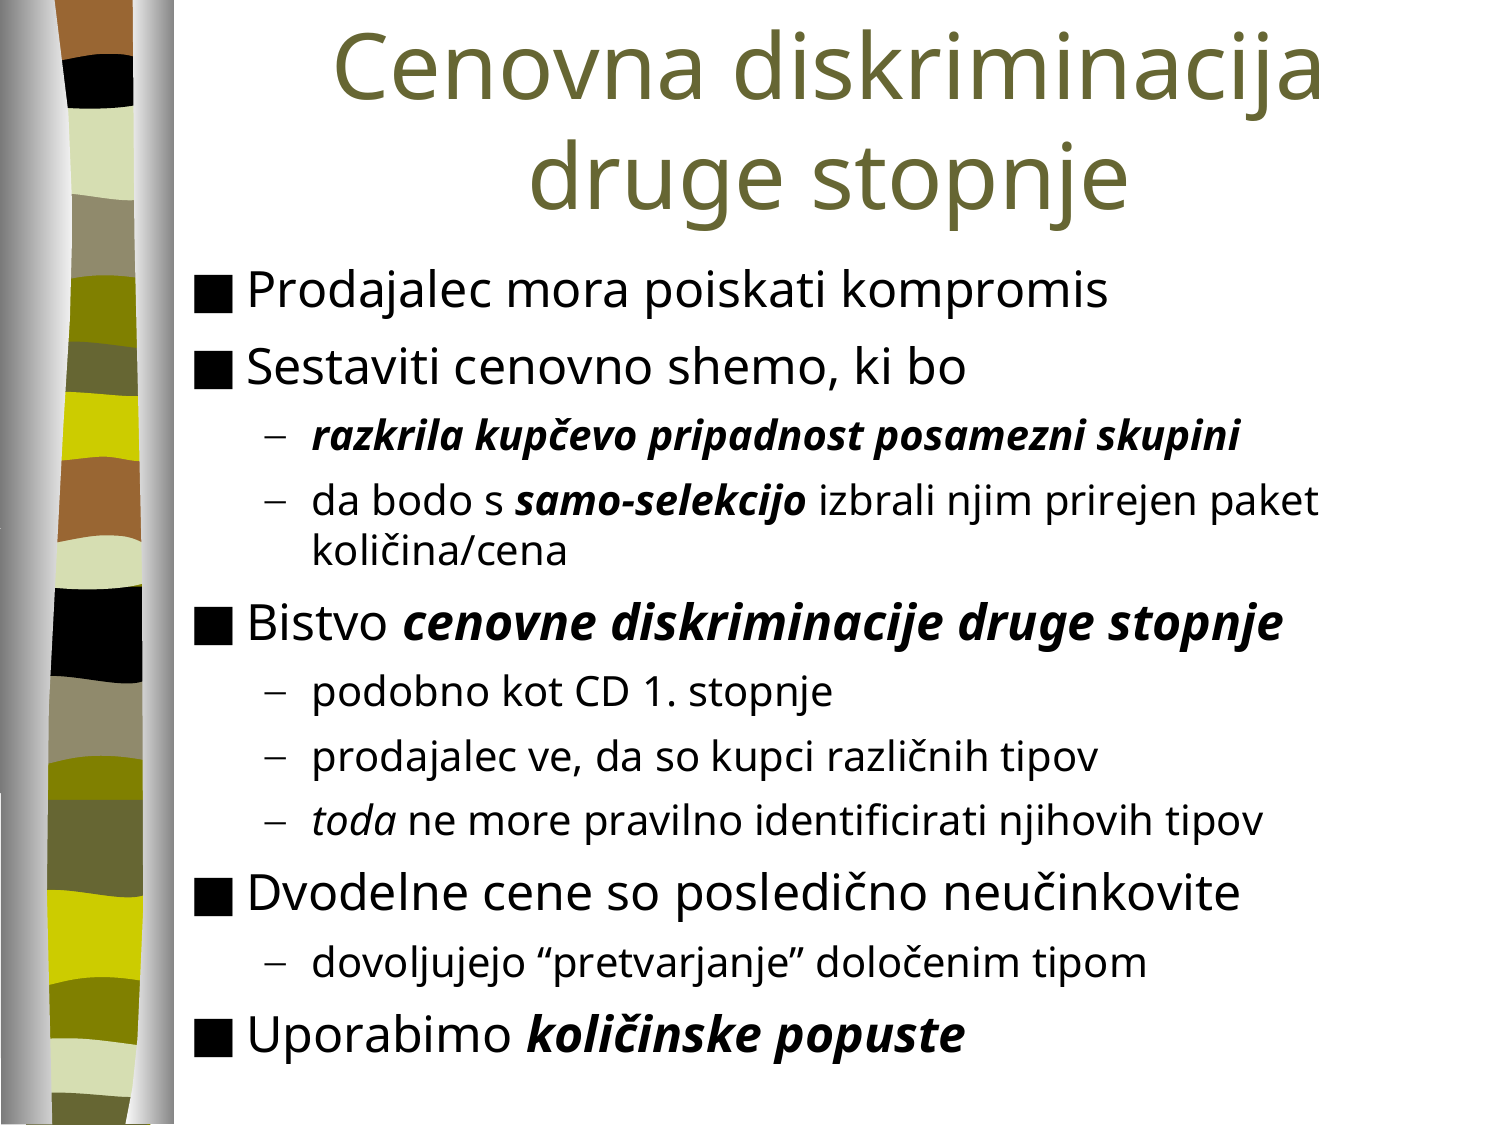

Cenovna diskriminacija druge stopnje
# Prodajalec mora poiskati kompromis
Sestaviti cenovno shemo, ki bo
razkrila kupčevo pripadnost posamezni skupini
da bodo s samo-selekcijo izbrali njim prirejen paket količina/cena
Bistvo cenovne diskriminacije druge stopnje
podobno kot CD 1. stopnje
prodajalec ve, da so kupci različnih tipov
toda ne more pravilno identificirati njihovih tipov
Dvodelne cene so posledično neučinkovite
dovoljujejo “pretvarjanje” določenim tipom
Uporabimo količinske popuste